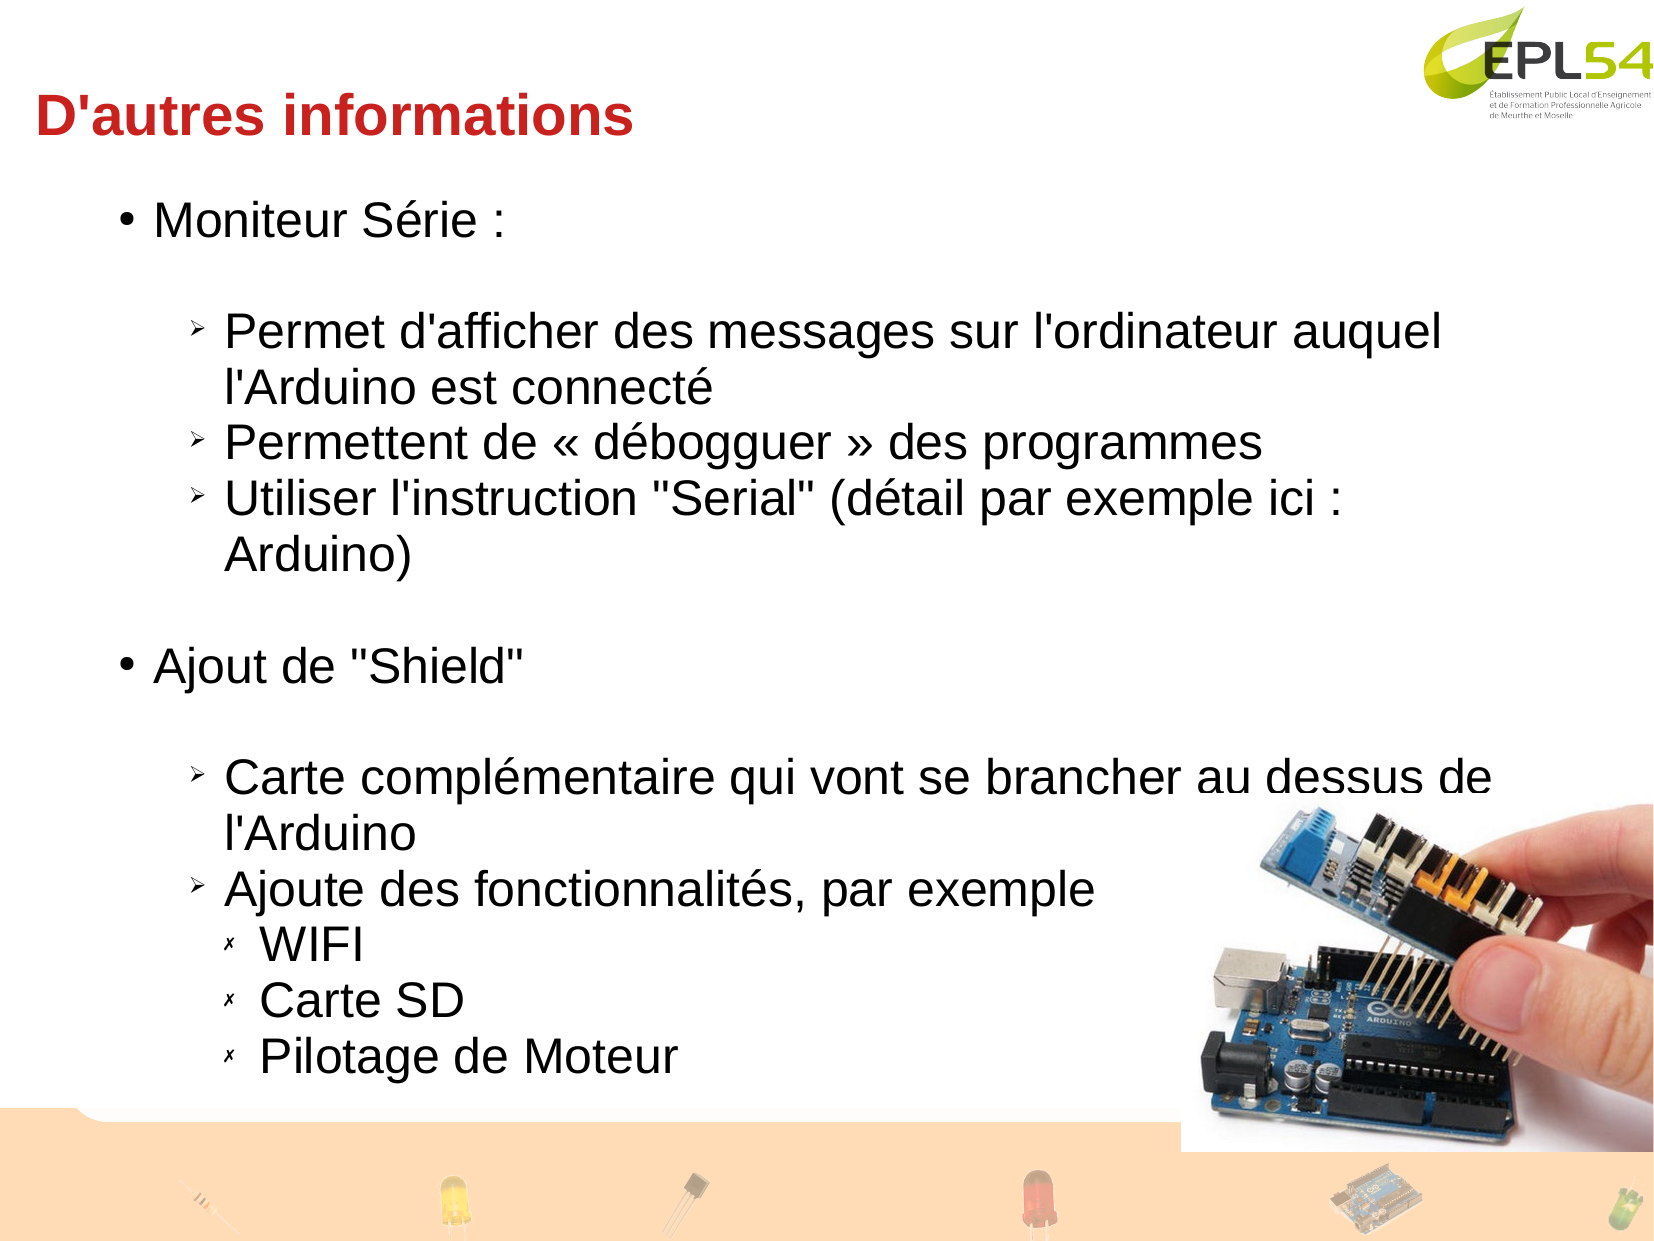

# D'autres informations
Moniteur Série :
Permet d'afficher des messages sur l'ordinateur auquel l'Arduino est connecté
Permettent de « débogguer » des programmes
Utiliser l'instruction "Serial" (détail par exemple ici : Arduino)
Ajout de "Shield"
Carte complémentaire qui vont se brancher au dessus de l'Arduino
Ajoute des fonctionnalités, par exemple
WIFI
Carte SD
Pilotage de Moteur